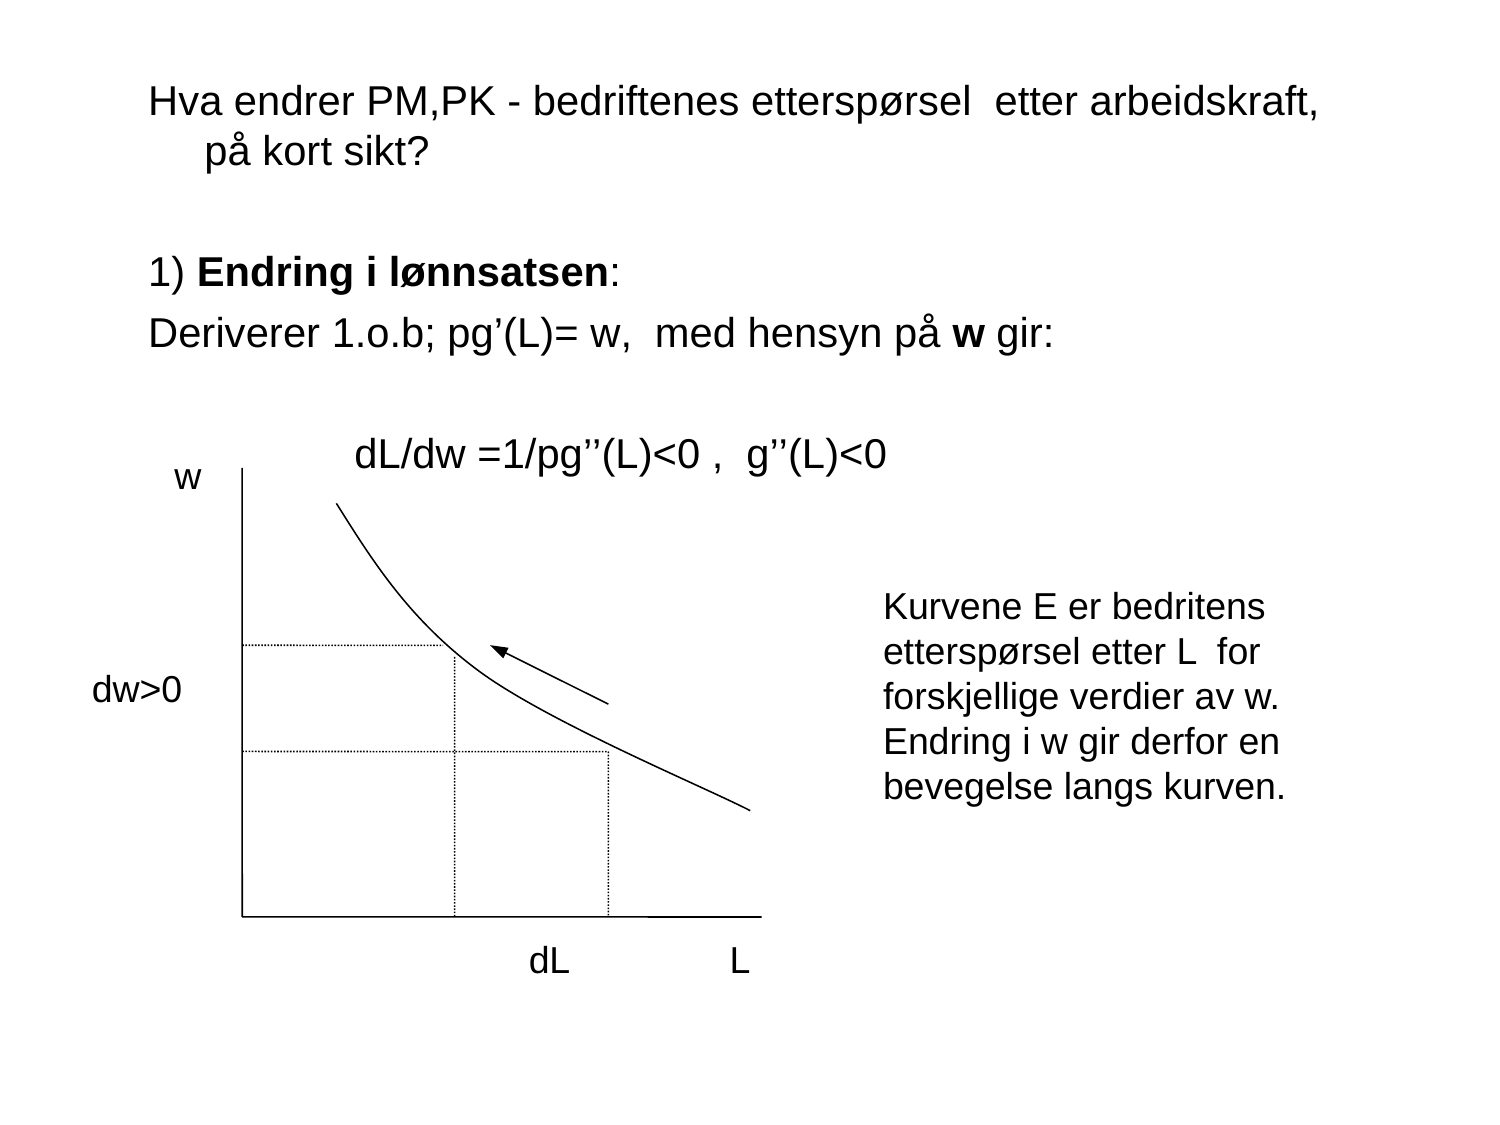

# Hva endrer PM,PK - bedriftenes etterspørsel etter arbeidskraft, på kort sikt?
1) Endring i lønnsatsen:
Deriverer 1.o.b; pg’(L)= w, med hensyn på w gir:
		dL/dw =1/pg’’(L)<0 , g’’(L)<0
w
Kurvene E er bedritens etterspørsel etter L for forskjellige verdier av w. Endring i w gir derfor en bevegelse langs kurven.
dw>0
dL
L